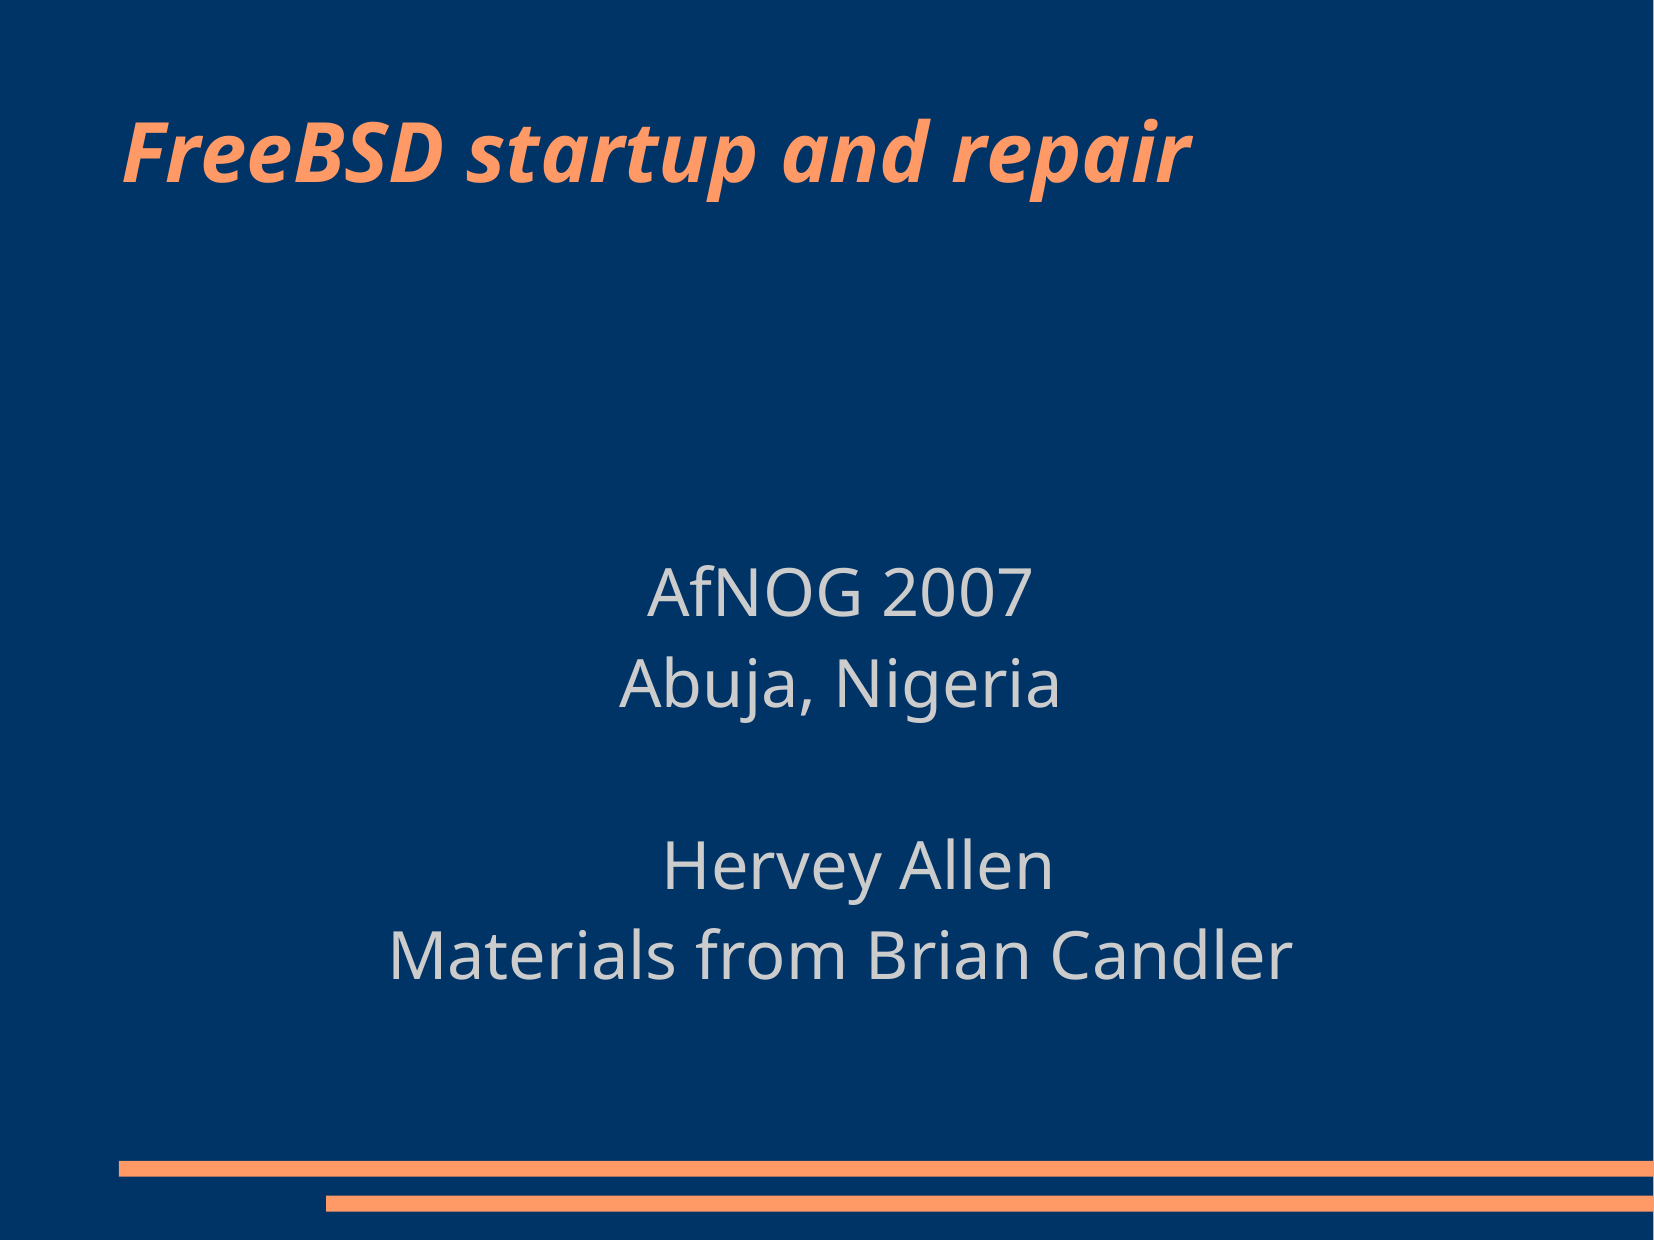

# FreeBSD startup and repair
AfNOG 2007
Abuja, Nigeria
Hervey Allen
Materials from Brian Candler